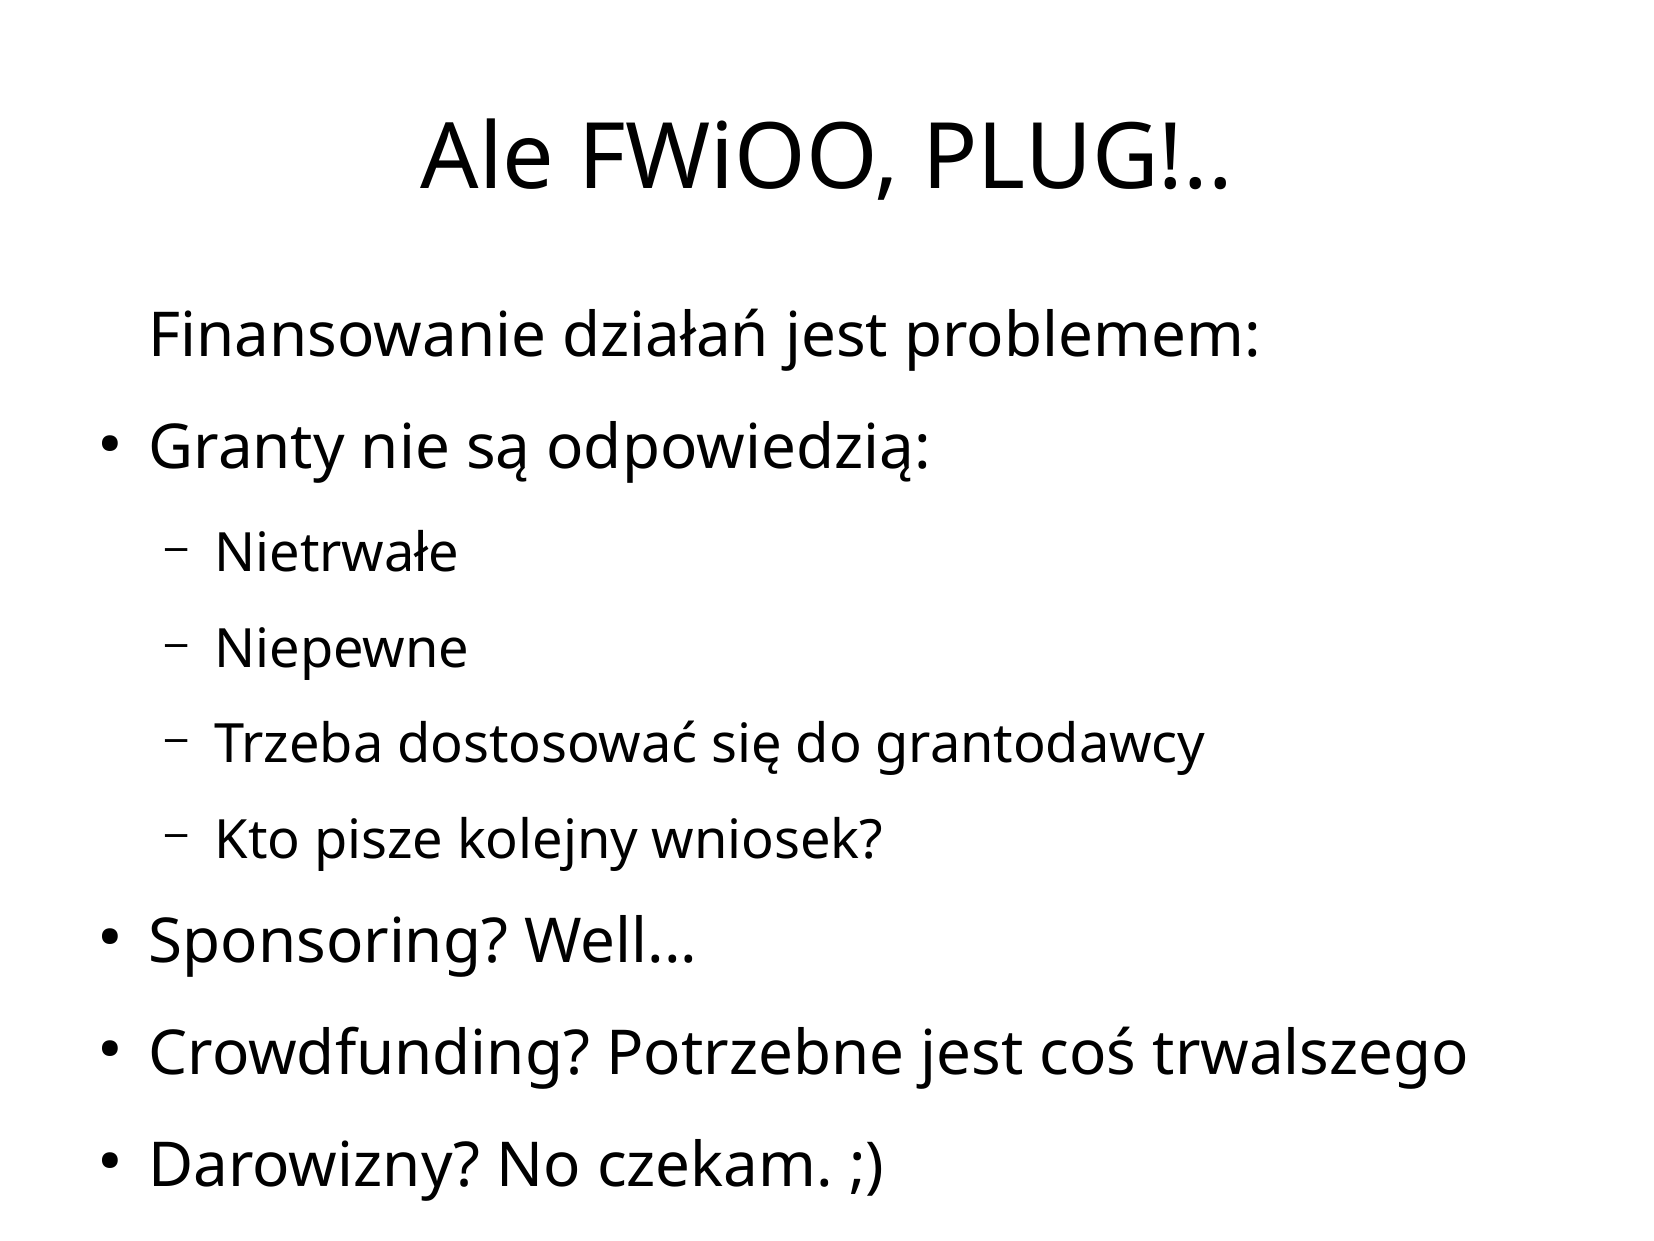

# Ale FWiOO, PLUG!..
Finansowanie działań jest problemem:
Granty nie są odpowiedzią:
Nietrwałe
Niepewne
Trzeba dostosować się do grantodawcy
Kto pisze kolejny wniosek?
Sponsoring? Well...
Crowdfunding? Potrzebne jest coś trwalszego
Darowizny? No czekam. ;)